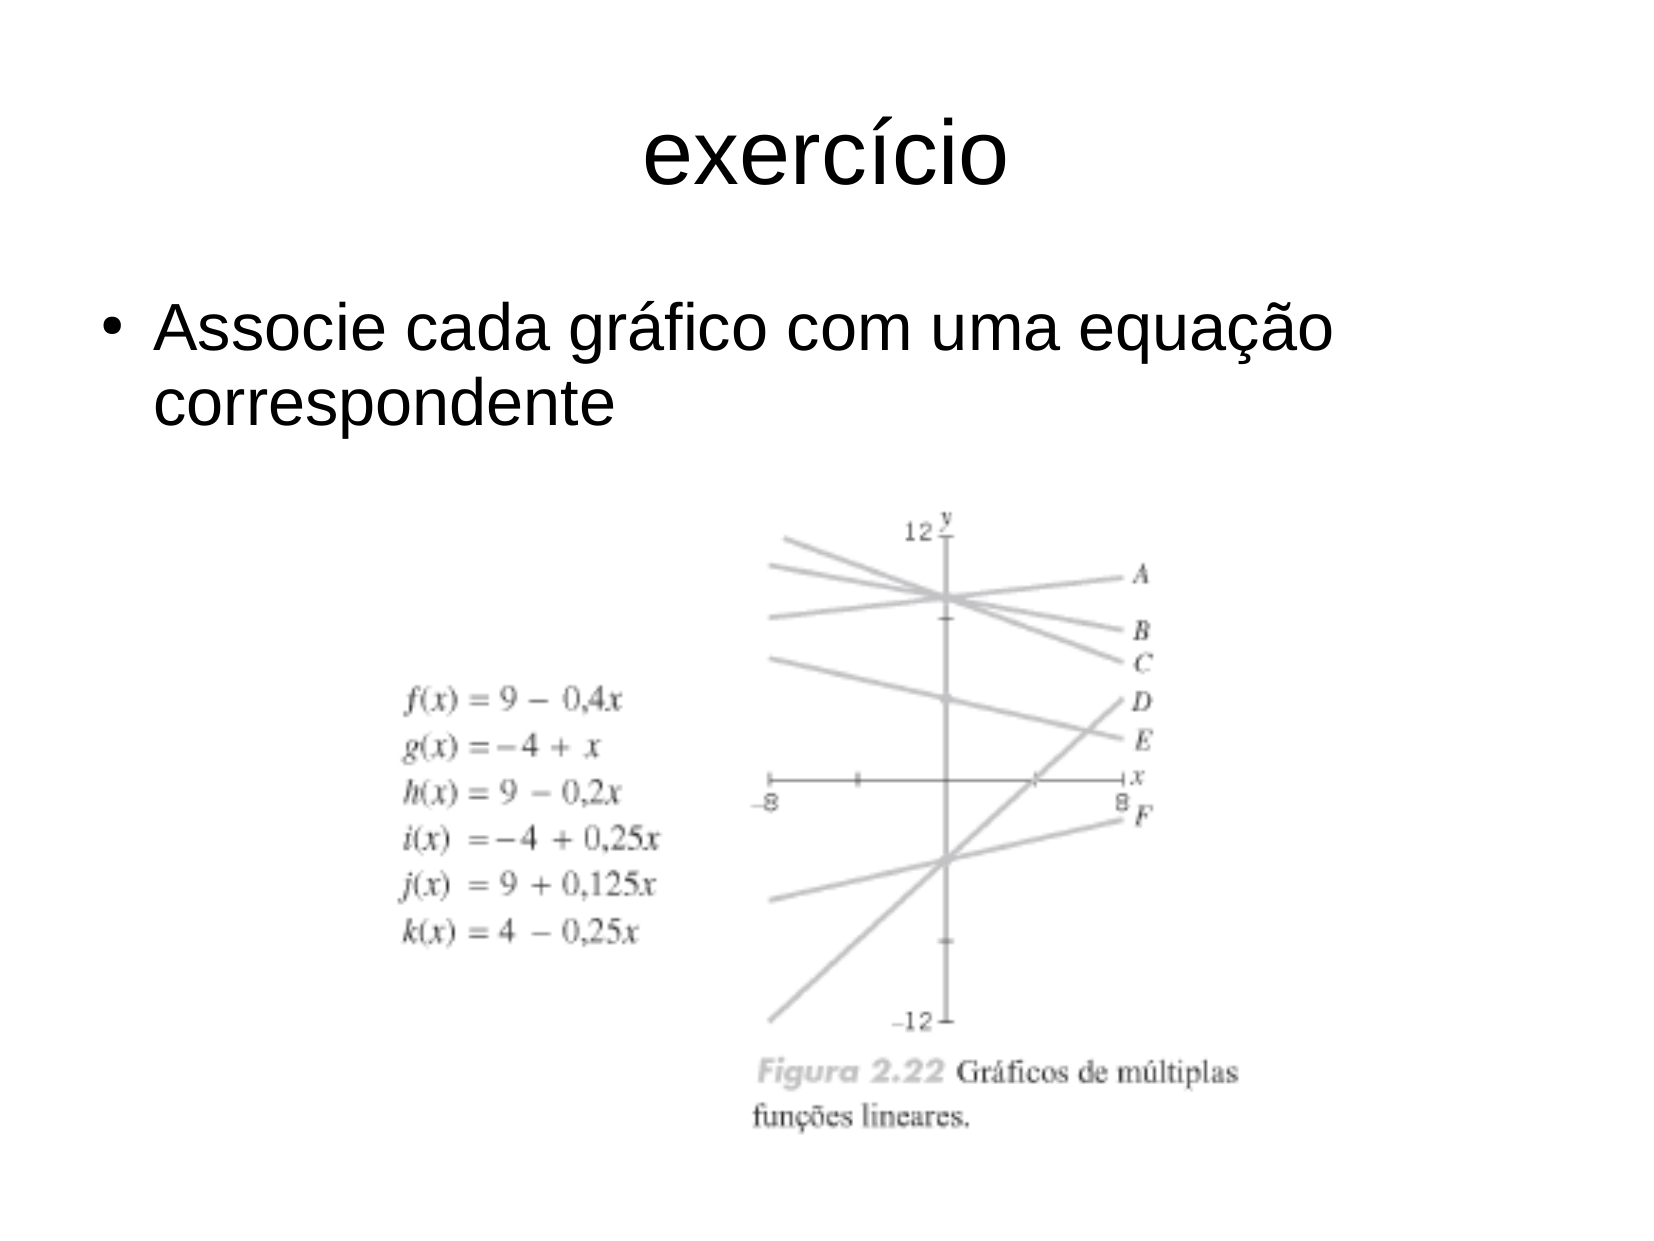

# exercício
Associe cada gráfico com uma equação correspondente